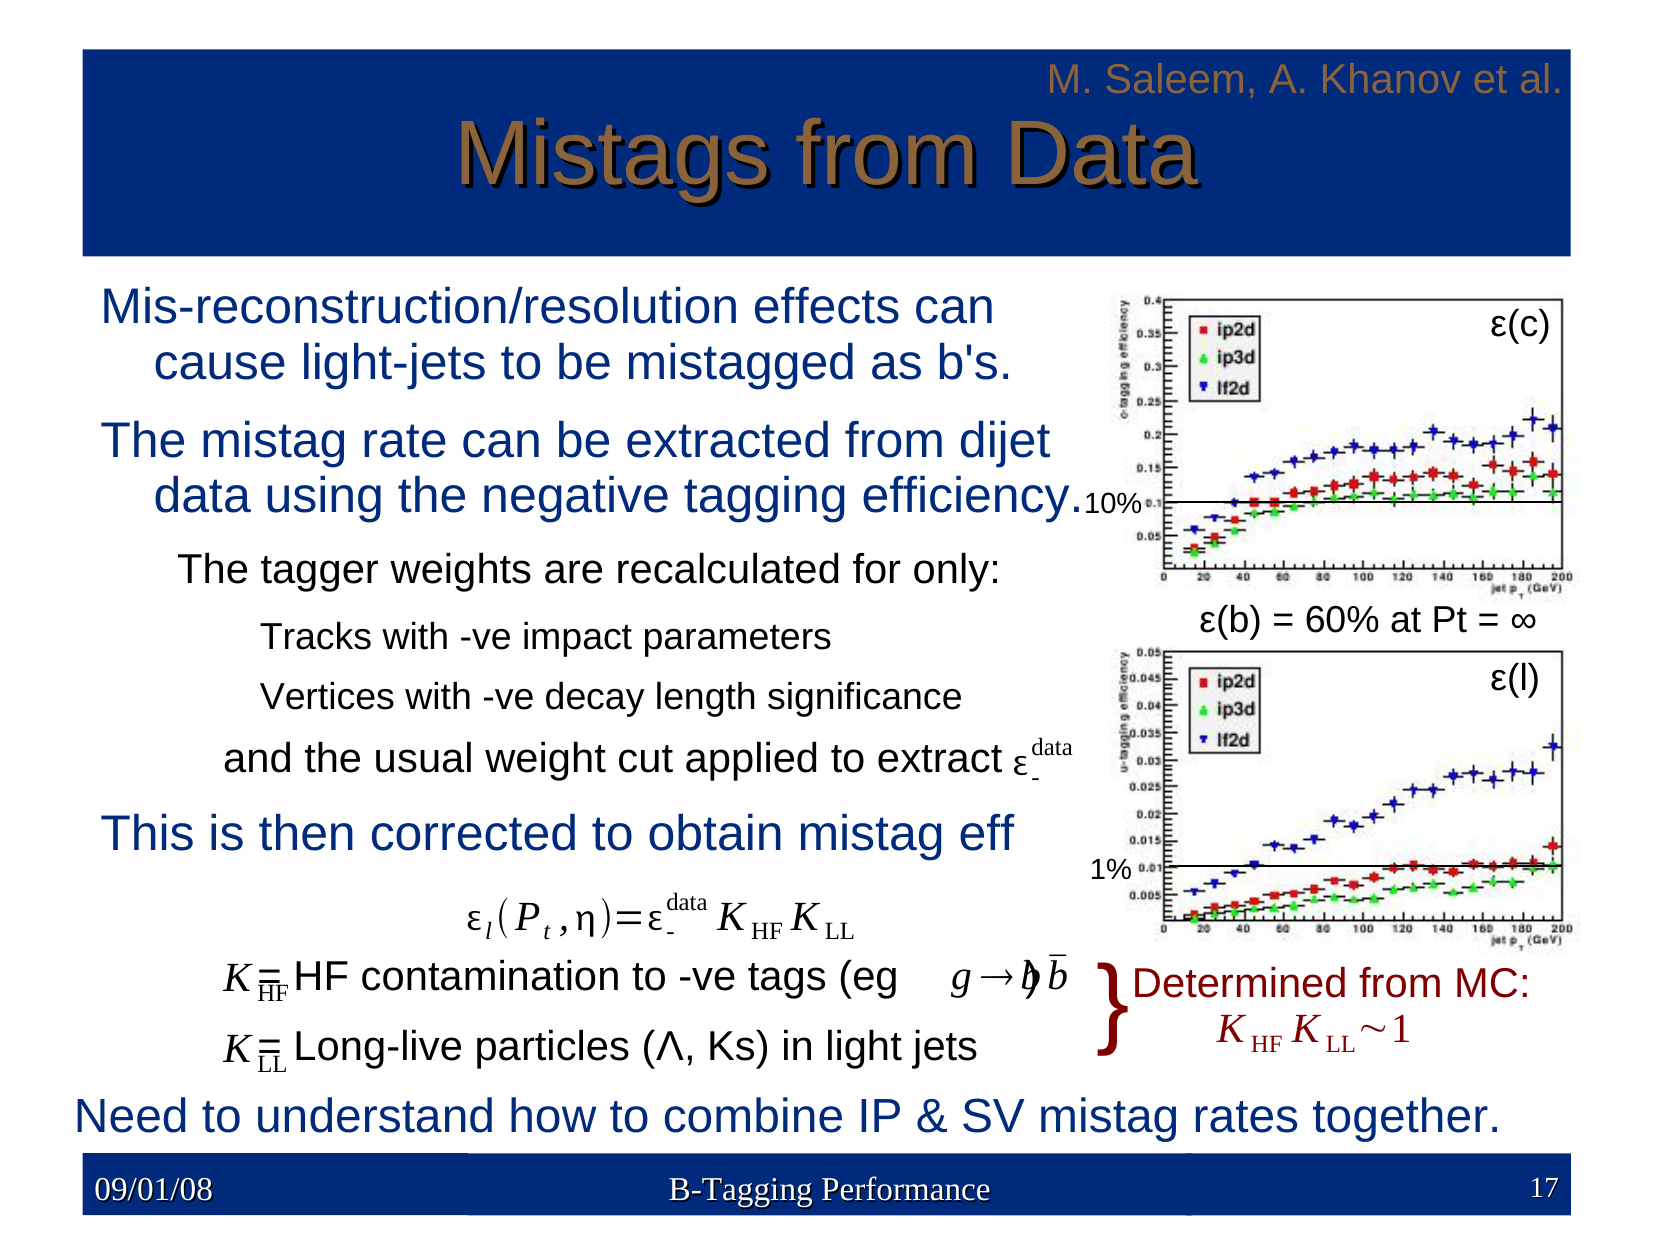

# Mistags from Data
M. Saleem, A. Khanov et al.
Mis-reconstruction/resolution effects can cause light-jets to be mistagged as b's.
The mistag rate can be extracted from dijet data using the negative tagging efficiency.
The tagger weights are recalculated for only:
Tracks with -ve impact parameters
Vertices with -ve decay length significance
 and the usual weight cut applied to extract
This is then corrected to obtain mistag eff
 = HF contamination to -ve tags (eg )
 = Long-live particles (Λ, Ks) in light jets
ε(c)
ε(l)
ε(b) = 60% at Pt = ∞
10%
1%
}
Determined from MC:
Need to understand how to combine IP & SV mistag rates together.
B-Tagging Performance
17